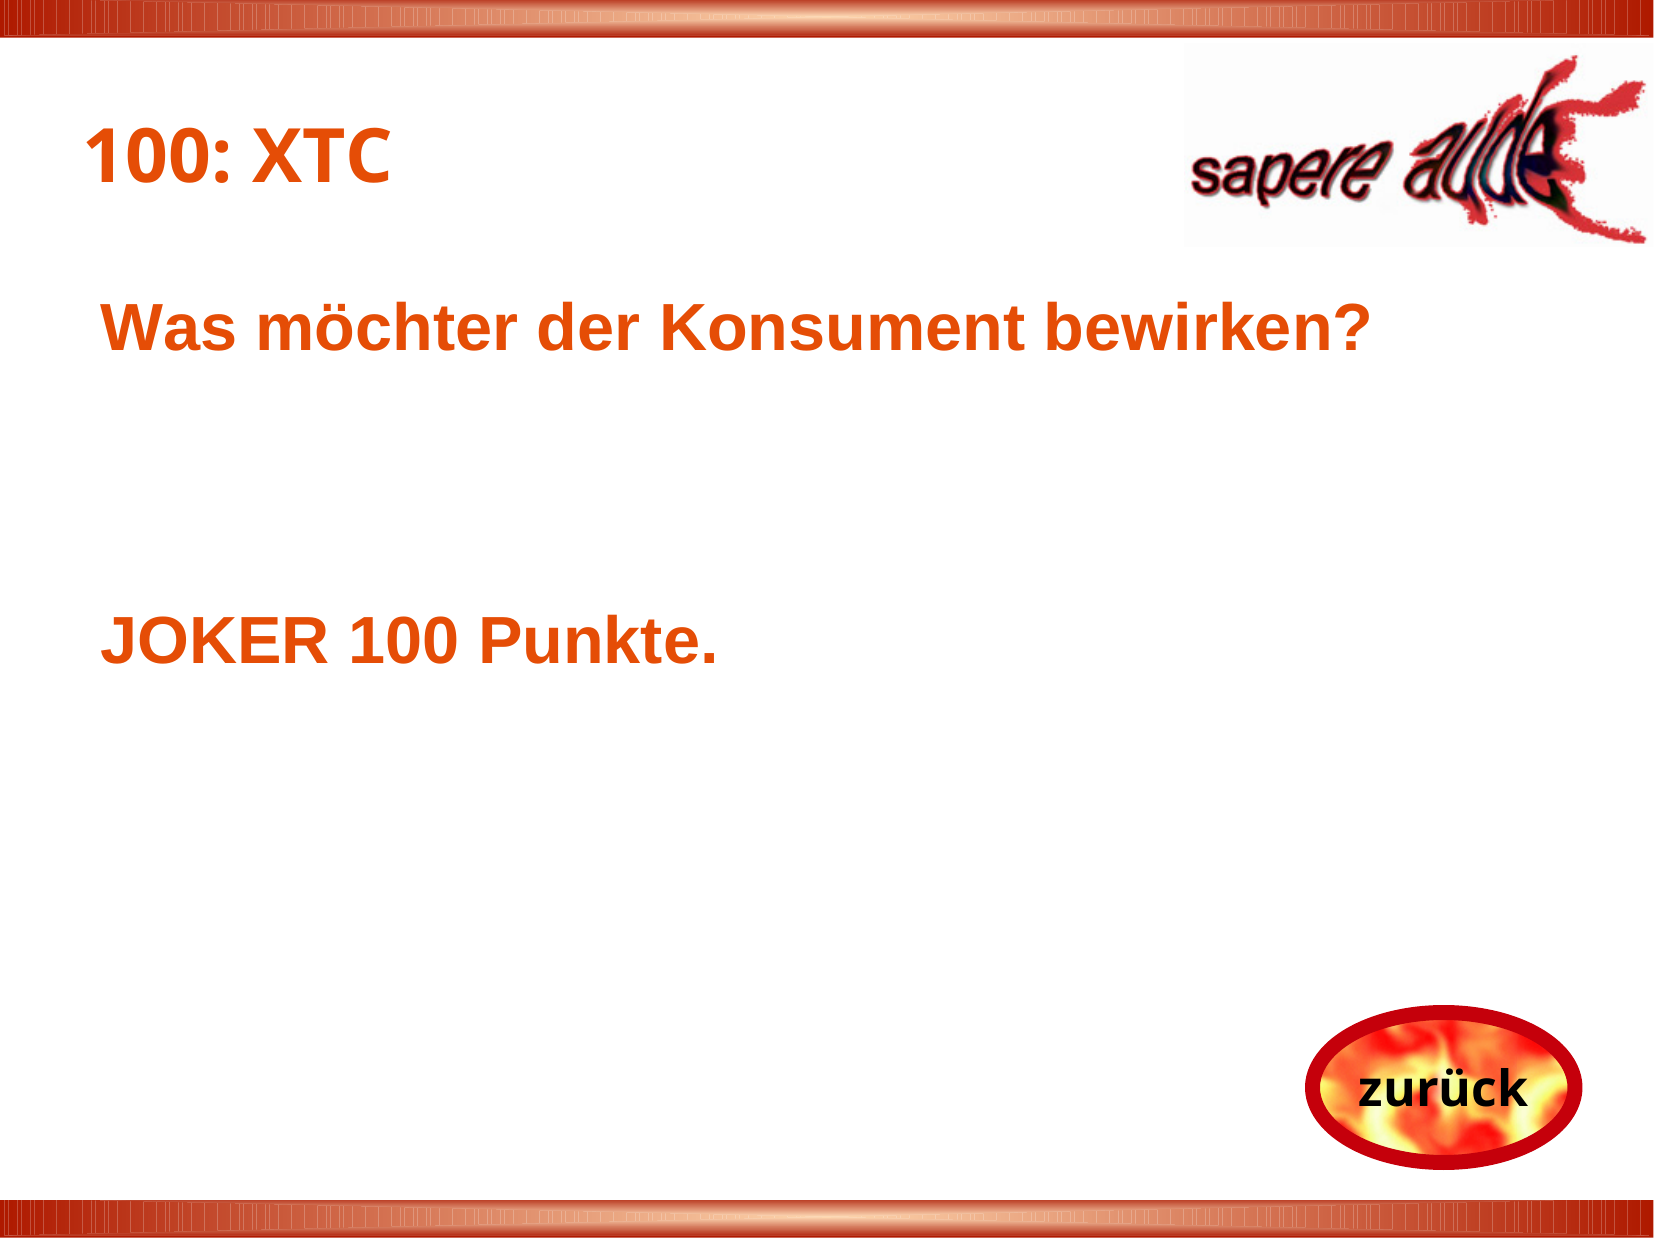

# 100: XTC
Was möchter der Konsument bewirken?
JOKER 100 Punkte.